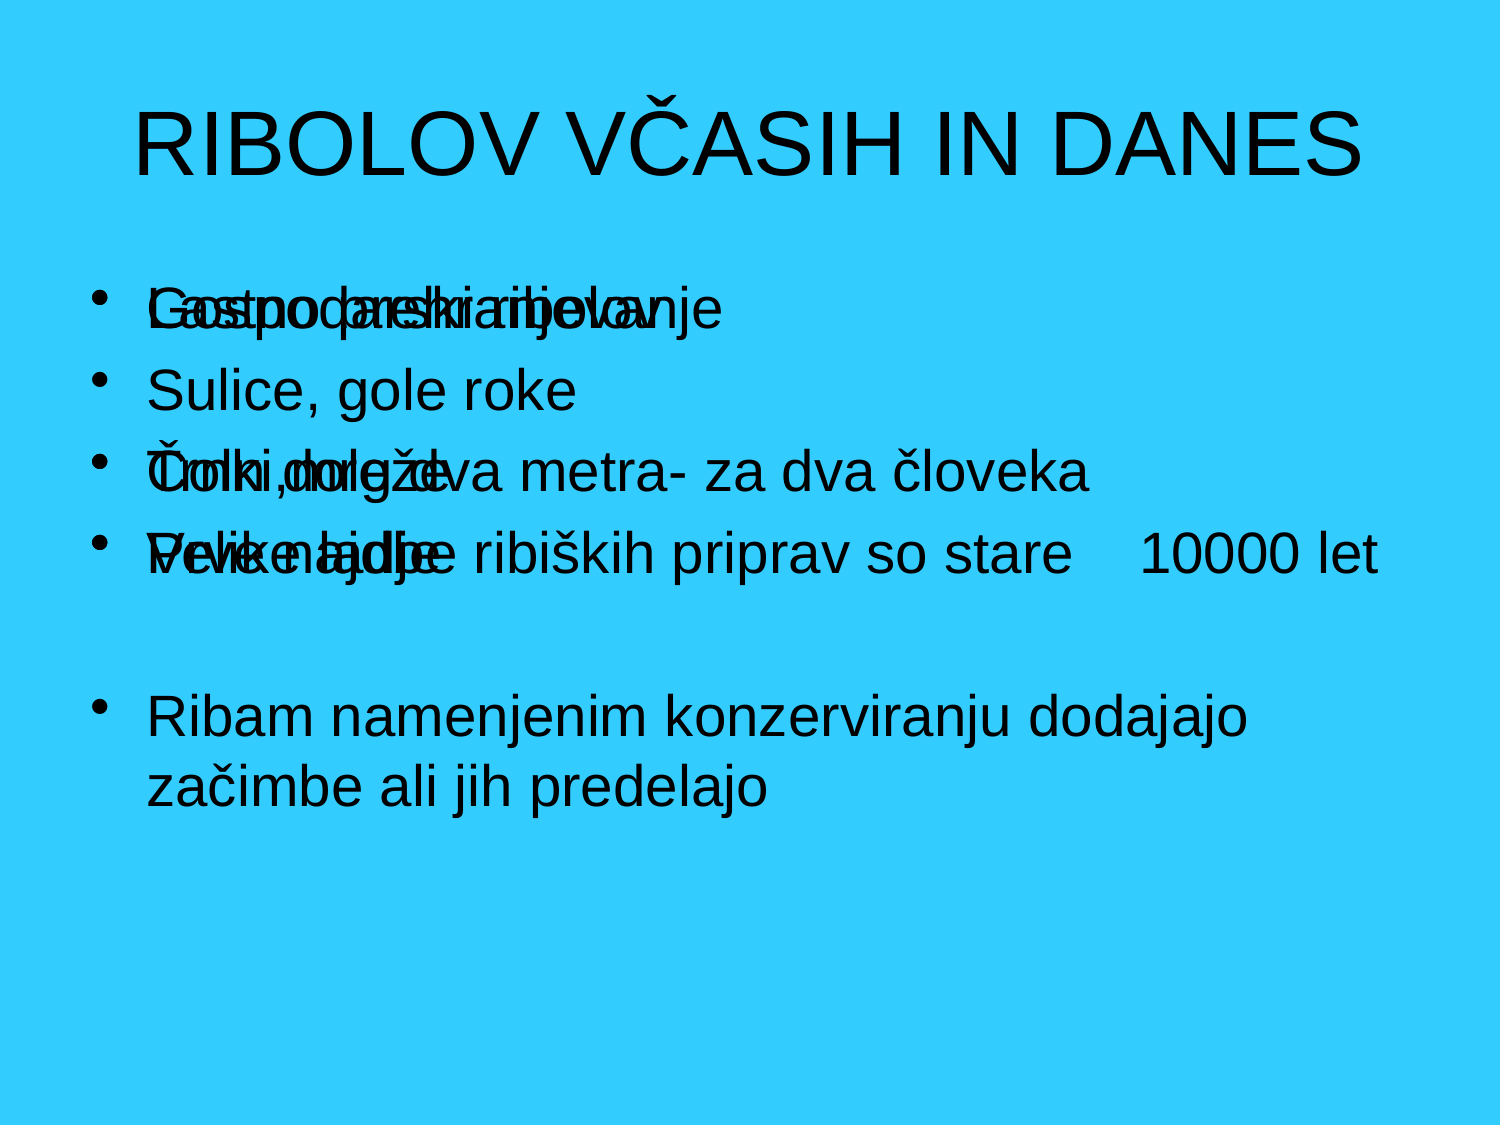

# RIBOLOV VČASIH IN DANES
Lastno prehranjevanje
Sulice, gole roke
Čoln dolg dva metra- za dva človeka
Prve najdbe ribiških priprav so stare 10000 let
Gospodarski ribolov
Trnki,mreže
Velike ladje
Ribam namenjenim konzerviranju dodajajo začimbe ali jih predelajo